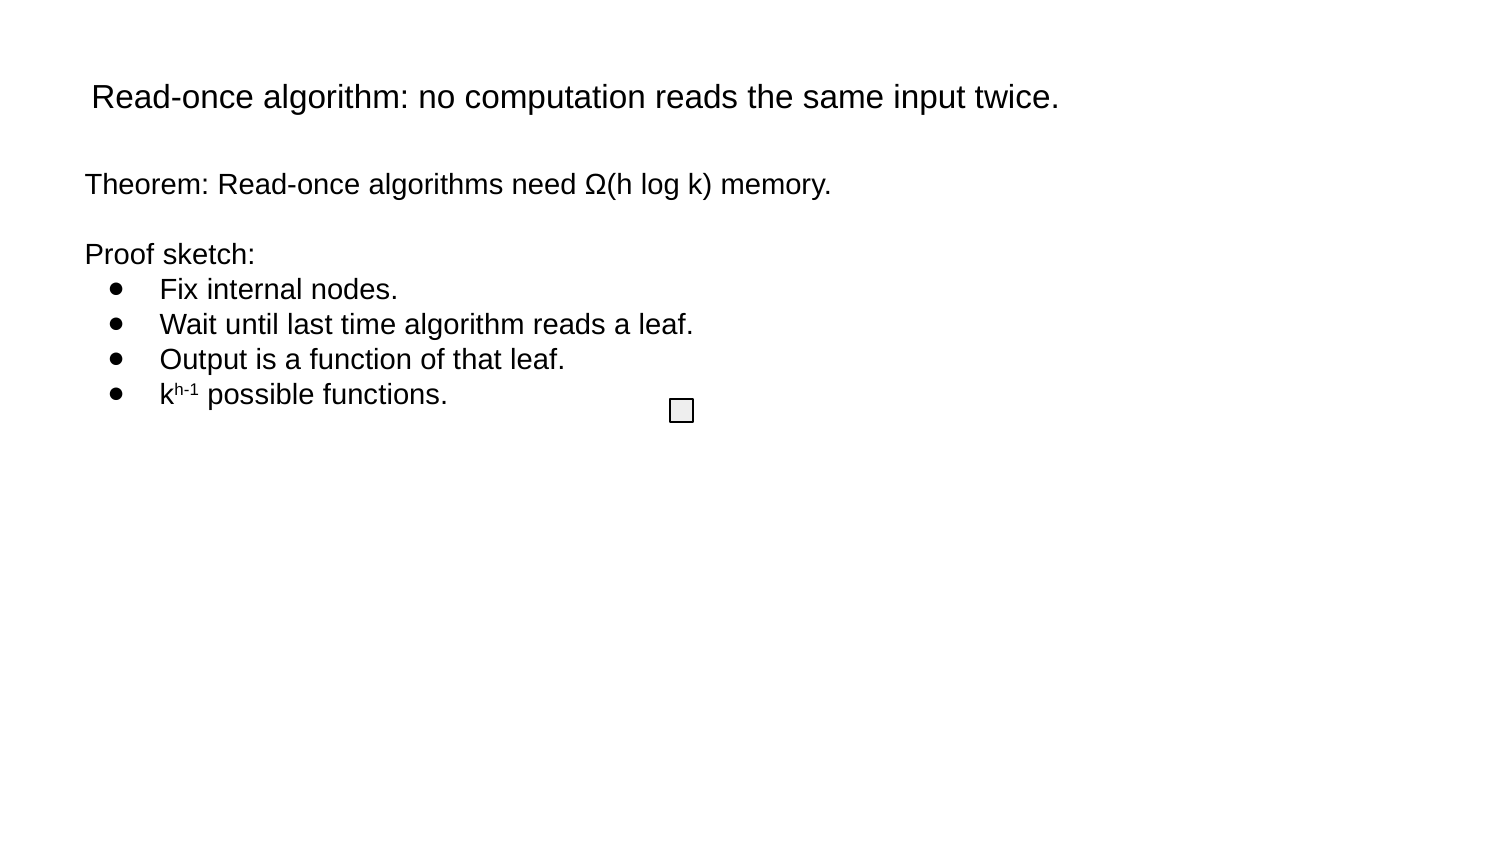

Read-once algorithm: no computation reads the same input twice.
Theorem: Read-once algorithms need Ω(h log k) memory.
Proof sketch:
Fix internal nodes.
Wait until last time algorithm reads a leaf.
Output is a function of that leaf.
kh-1 possible functions.